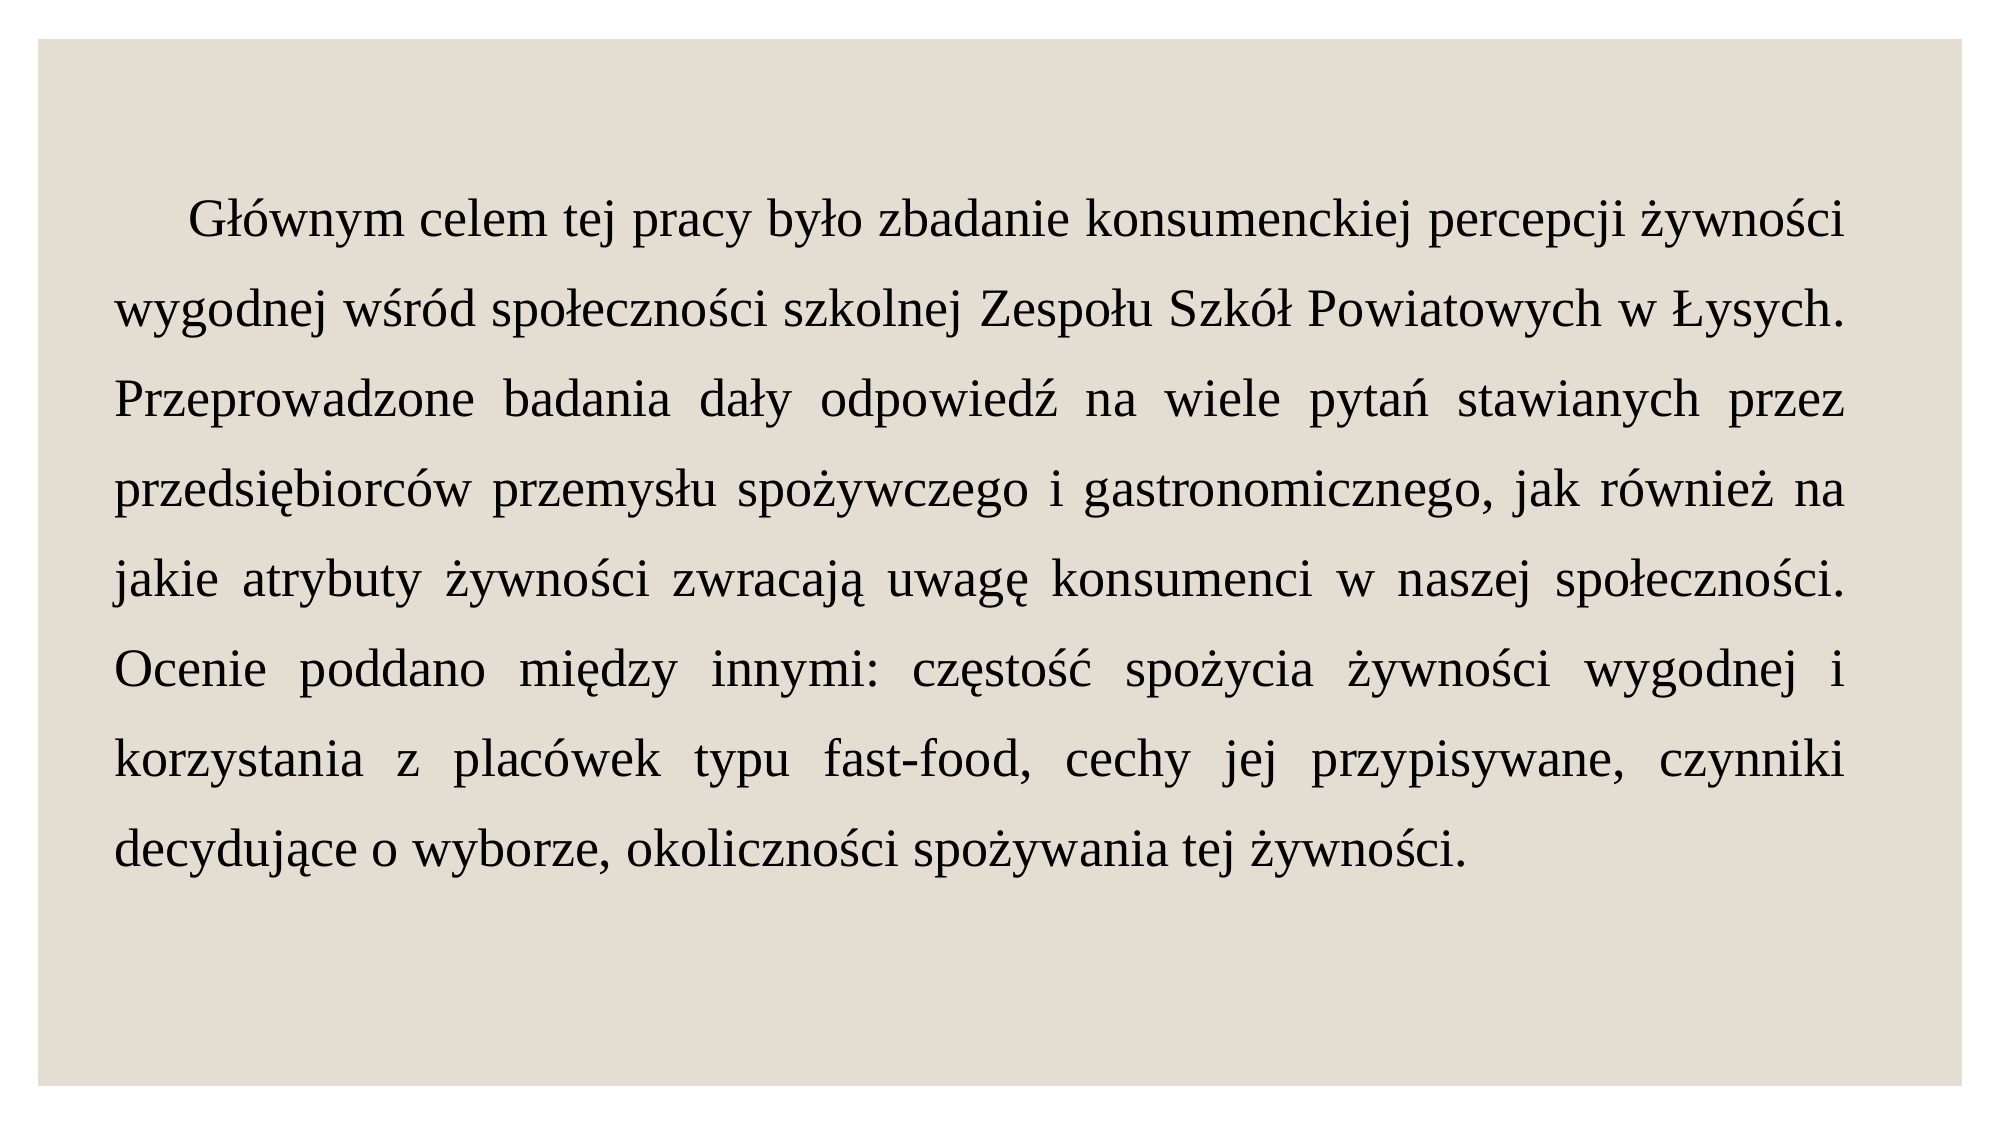

Głównym celem tej pracy było zbadanie konsumenckiej percepcji żywności wygodnej wśród społeczności szkolnej Zespołu Szkół Powiatowych w Łysych. Przeprowadzone badania dały odpowiedź na wiele pytań stawianych przez przedsiębiorców przemysłu spożywczego i gastronomicznego, jak również na jakie atrybuty żywności zwracają uwagę konsumenci w naszej społeczności. Ocenie poddano między innymi: częstość spożycia żywności wygodnej i korzystania z placówek typu fast-food, cechy jej przypisywane, czynniki decydujące o wyborze, okoliczności spożywania tej żywności.